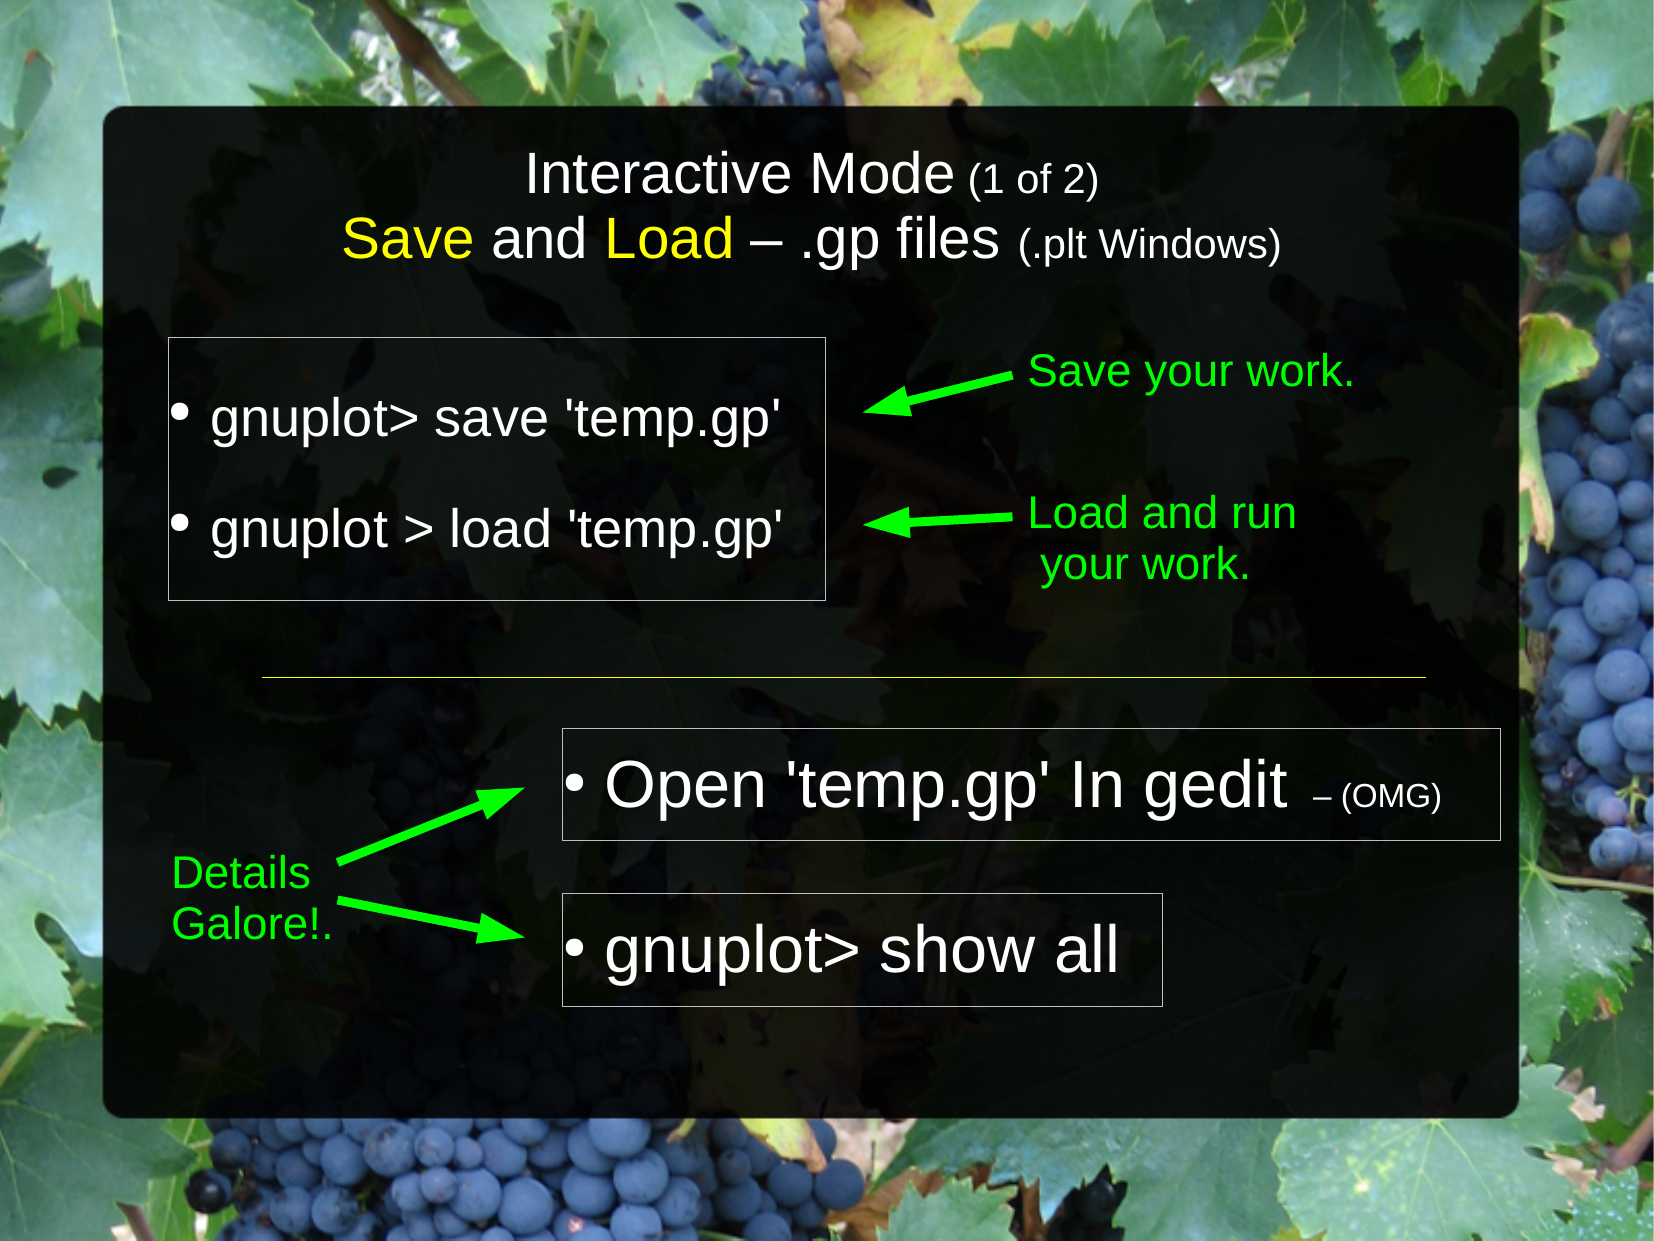

# Interactive Mode (1 of 2) Save and Load – .gp files (.plt Windows)
 gnuplot> save 'temp.gp'
 gnuplot > load 'temp.gp'
Save your work.
Load and run
 your work.
 Open 'temp.gp' In gedit – (OMG)
Details
Galore!.
 gnuplot> show all